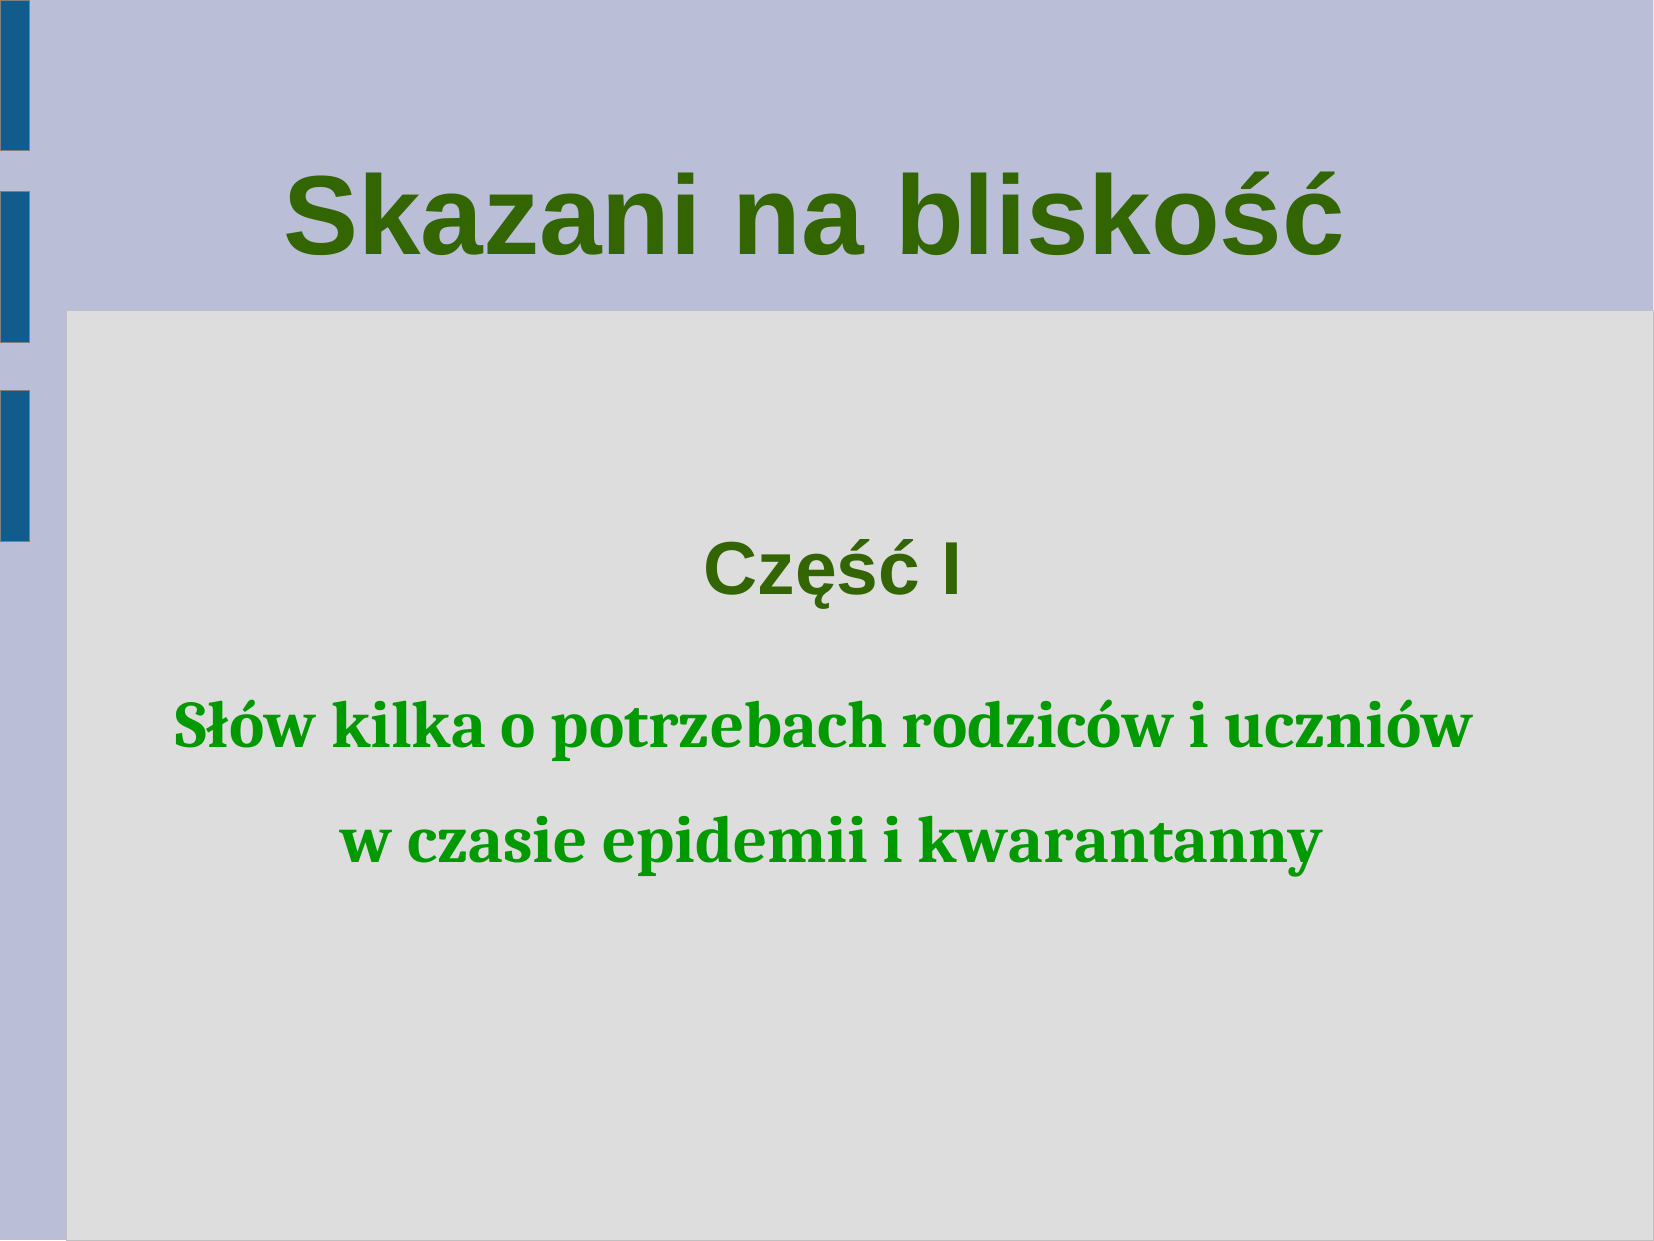

# Skazani na bliskość
Część I
Słów kilka o potrzebach rodziców i uczniów
w czasie epidemii i kwarantanny